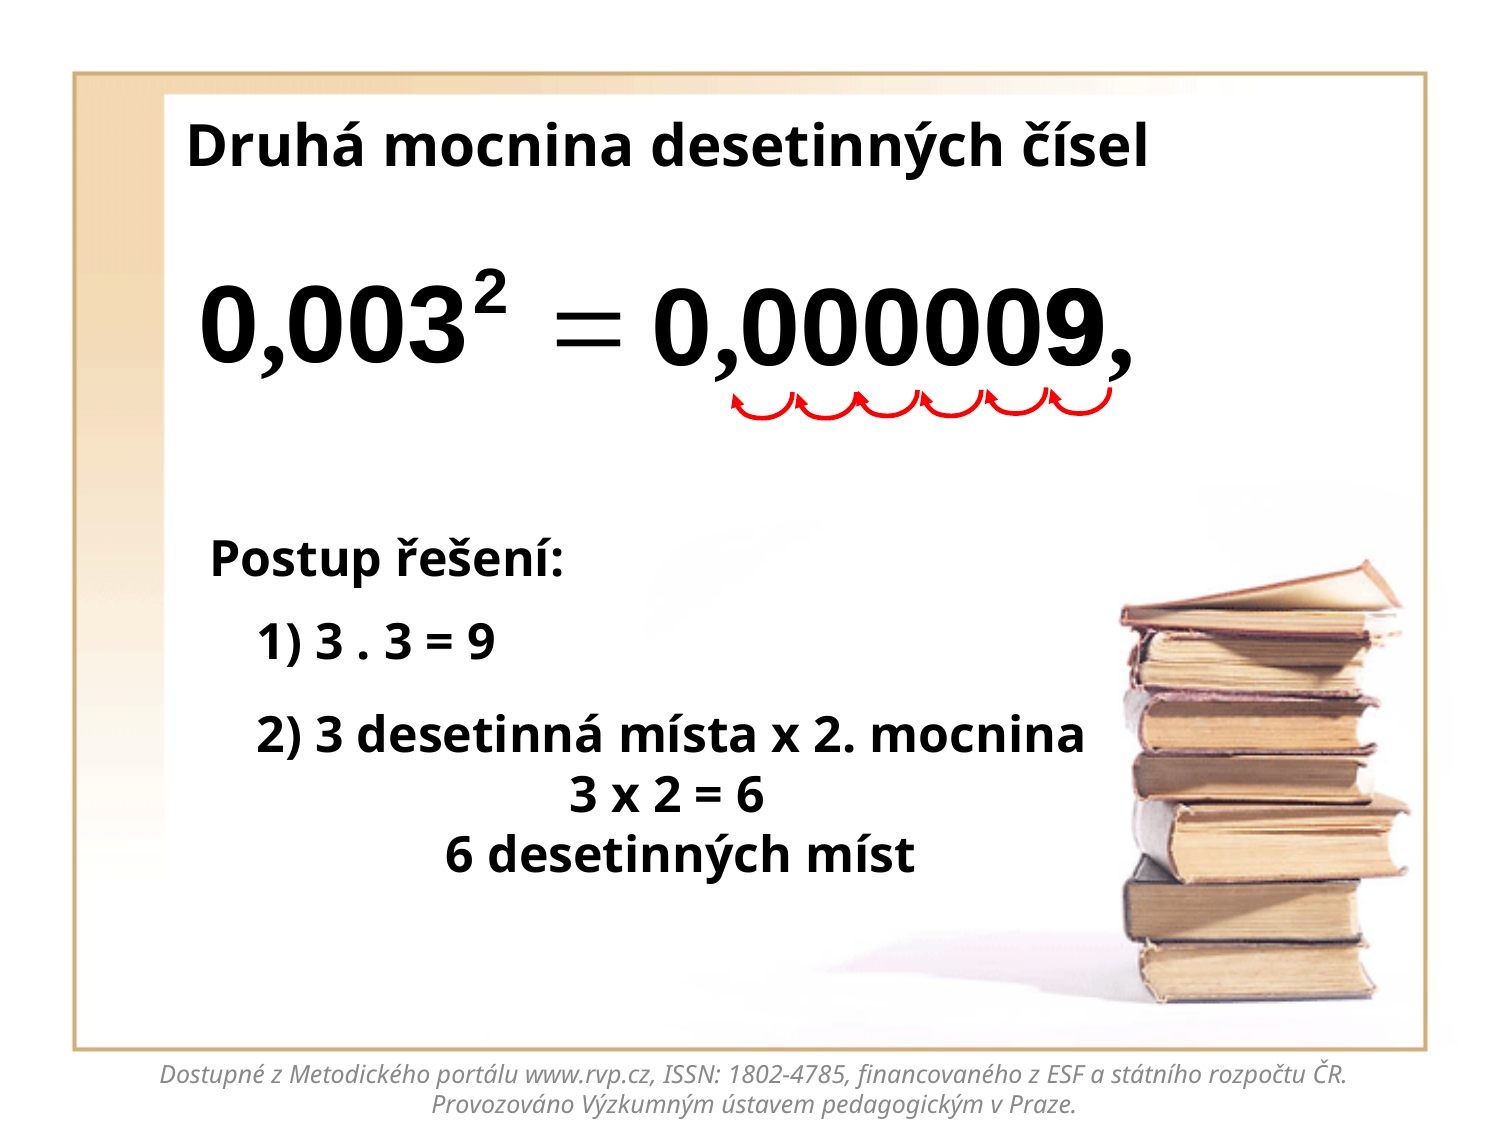

Druhá mocnina desetinných čísel
Postup řešení:
1) 3 . 3 = 9
2) 3 desetinná místa x 2. mocnina
 	 3 x 2 = 6
 	 6 desetinných míst